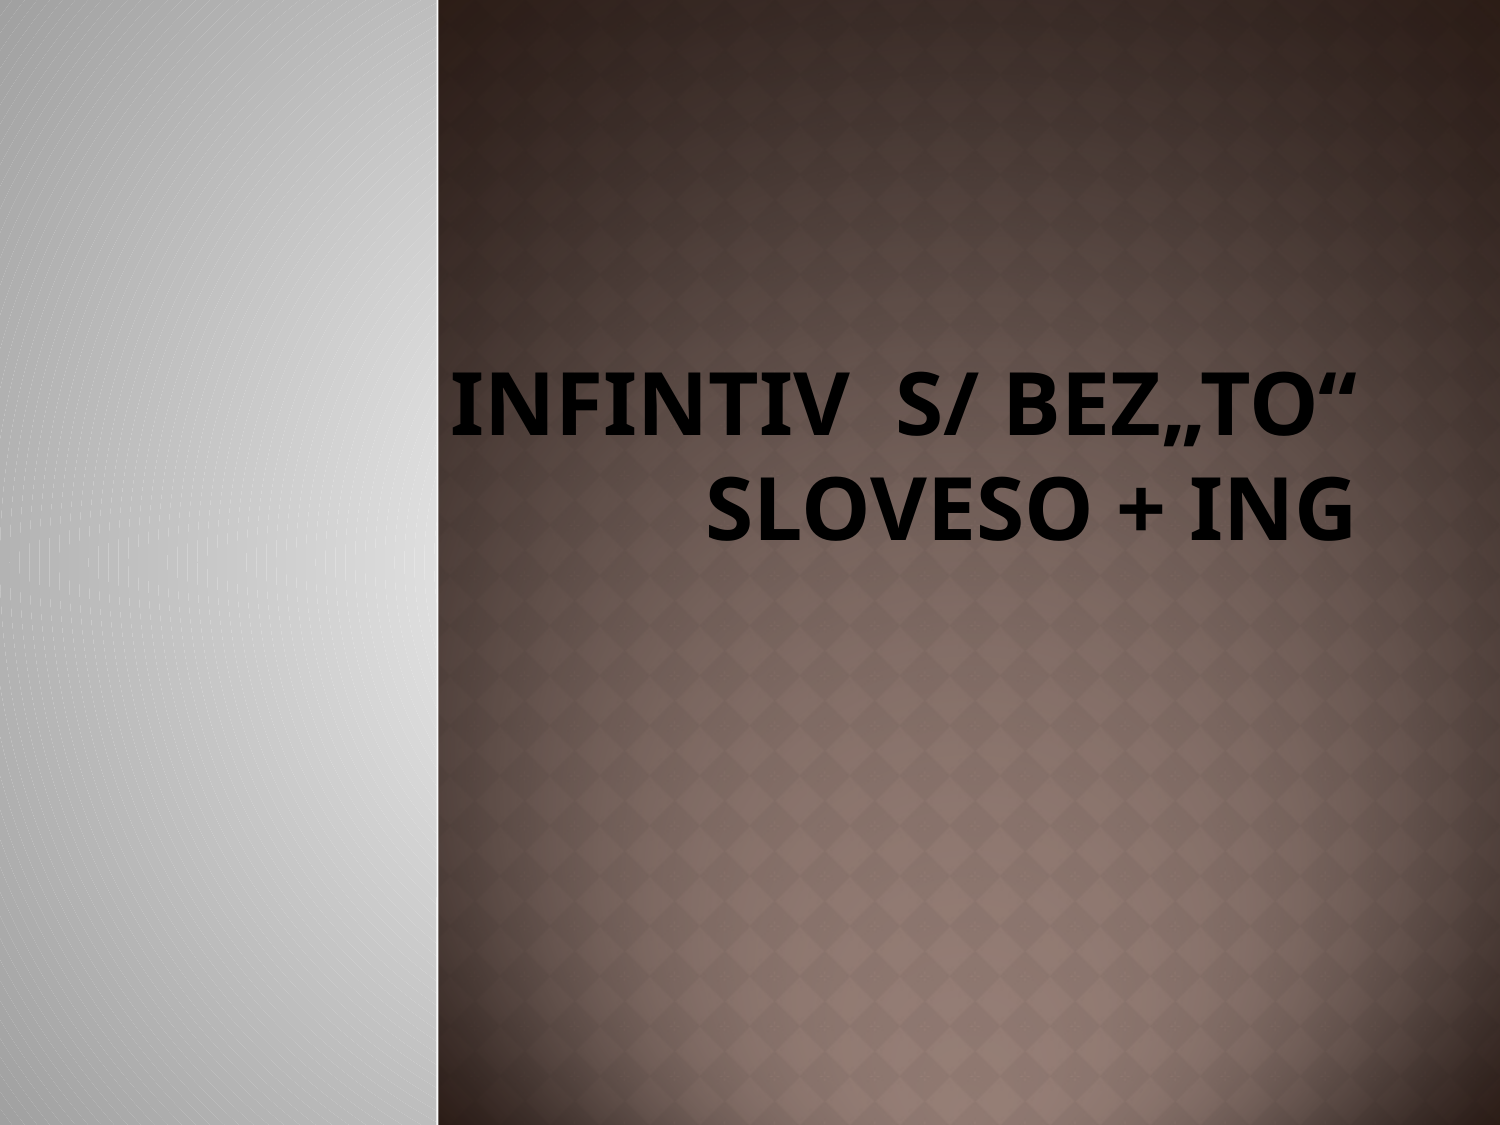

# INFINTIV S/ BEZ„TO“ SLOVESO + ING